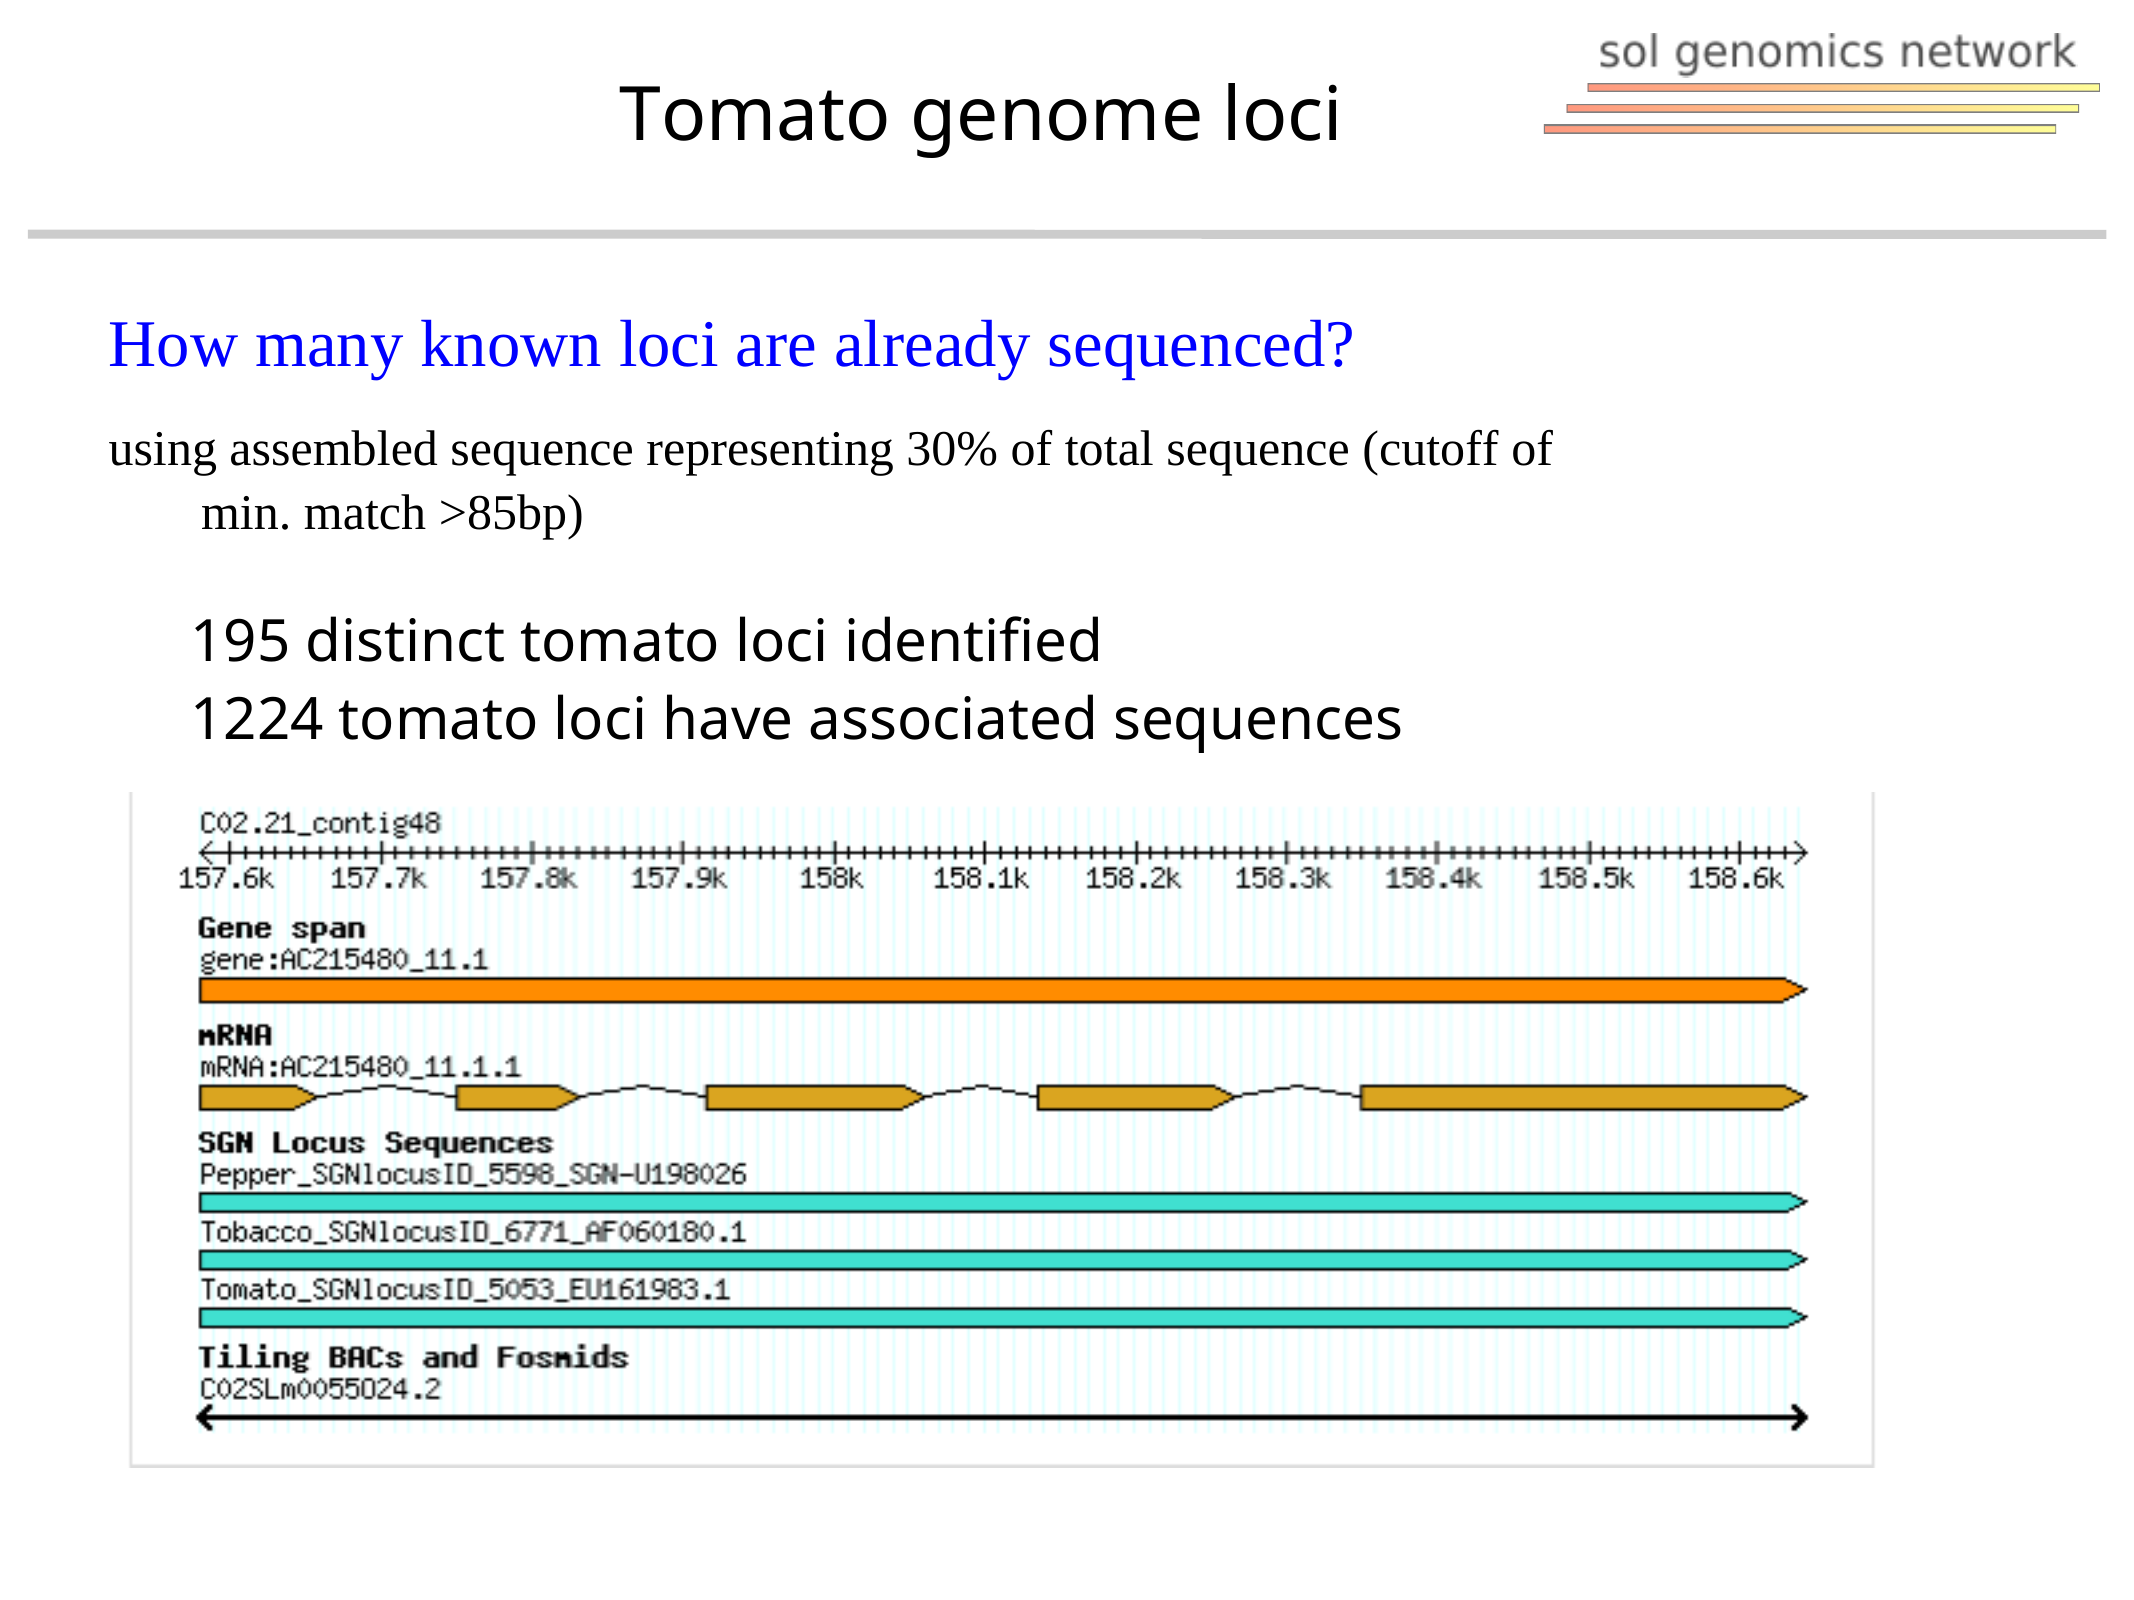

Tomato genome loci
How many known loci are already sequenced?
using assembled sequence representing 30% of total sequence (cutoff of min. match >85bp)‏
 195 distinct tomato loci identified
 1224 tomato loci have associated sequences
 195 distinct loci identified